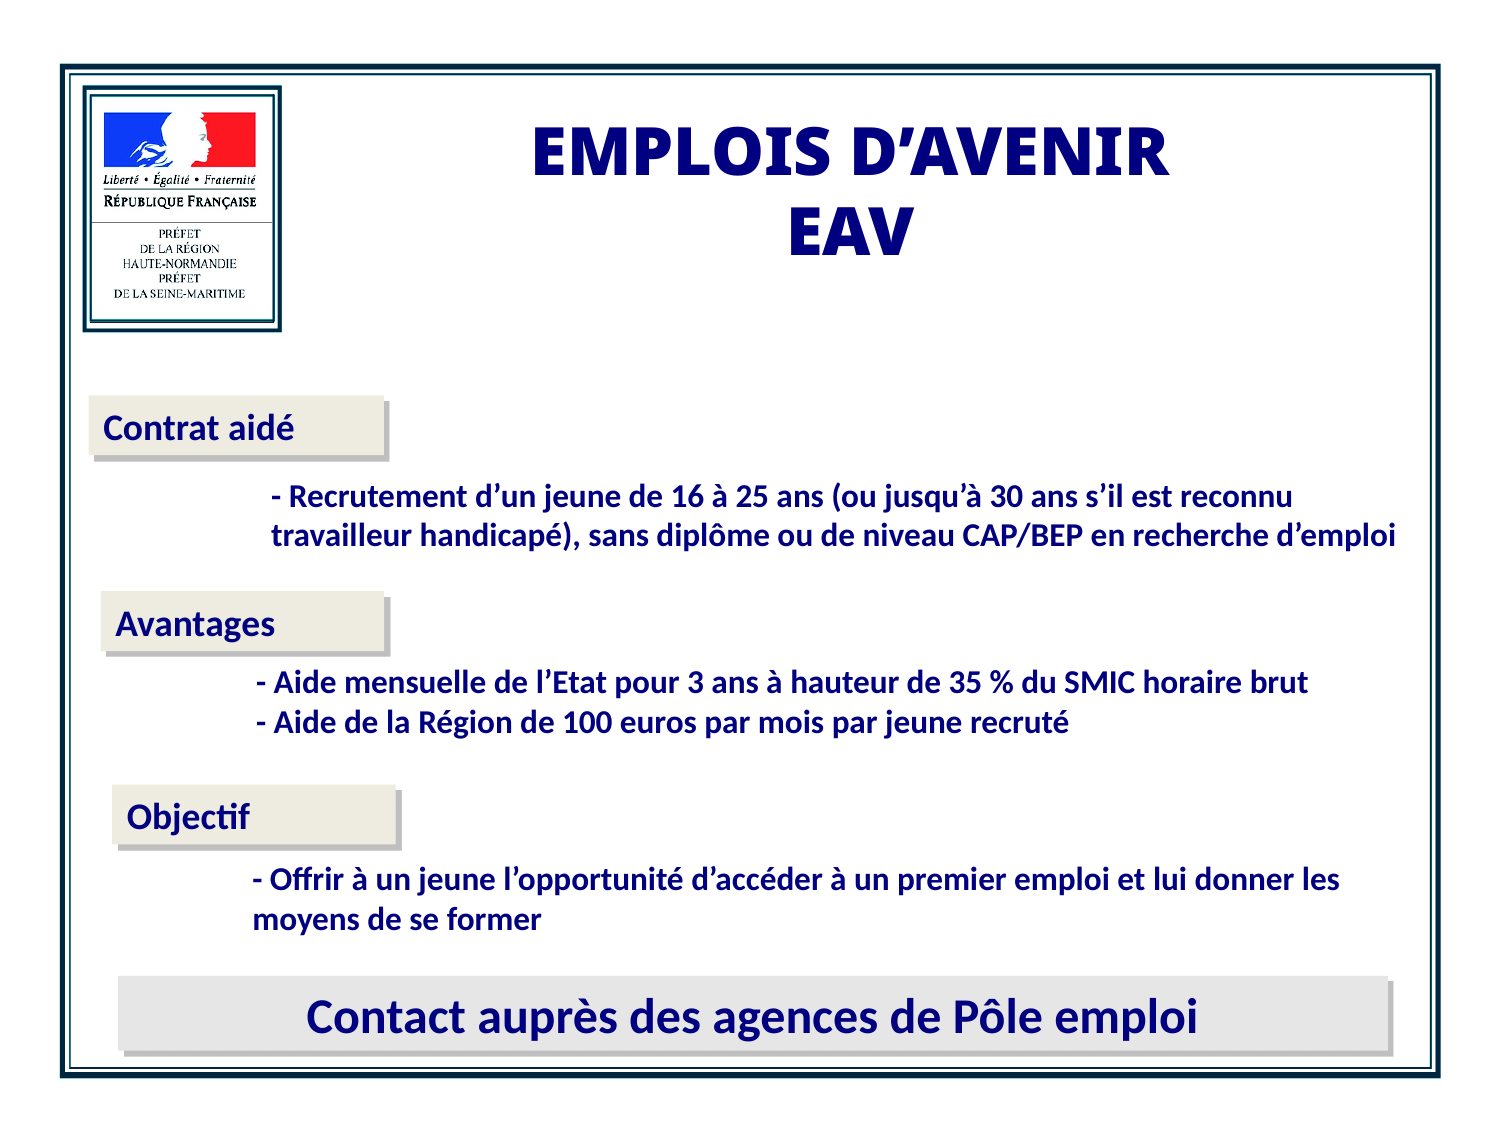

EMPLOIS D’AVENIR
EAV
Contrat aidé
- Recrutement d’un jeune de 16 à 25 ans (ou jusqu’à 30 ans s’il est reconnu
travailleur handicapé), sans diplôme ou de niveau CAP/BEP en recherche d’emploi
Avantages
- Aide mensuelle de l’Etat pour 3 ans à hauteur de 35 % du SMIC horaire brut
- Aide de la Région de 100 euros par mois par jeune recruté
Objectif
- Offrir à un jeune l’opportunité d’accéder à un premier emploi et lui donner les
moyens de se former
Contact auprès des agences de Pôle emploi